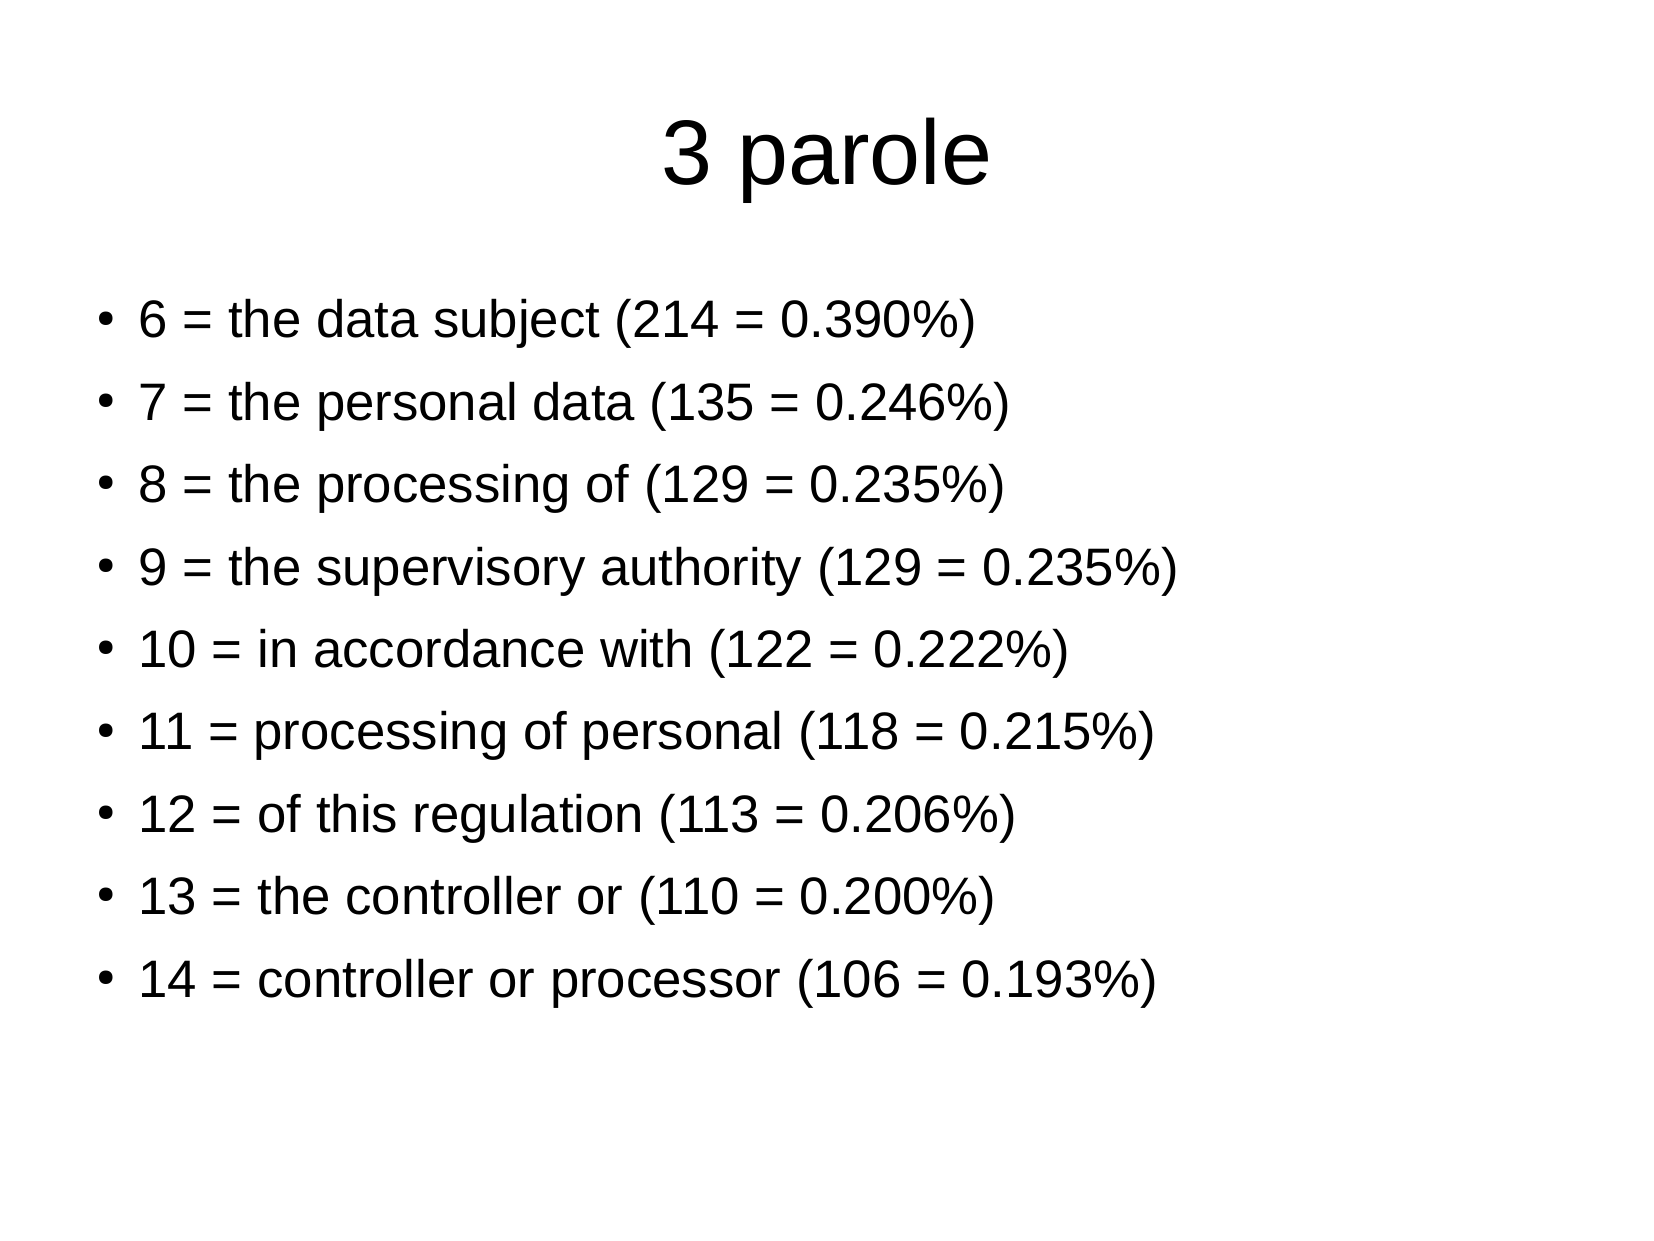

# 3 parole
6 = the data subject (214 = 0.390%)
7 = the personal data (135 = 0.246%)
8 = the processing of (129 = 0.235%)
9 = the supervisory authority (129 = 0.235%)
10 = in accordance with (122 = 0.222%)
11 = processing of personal (118 = 0.215%)
12 = of this regulation (113 = 0.206%)
13 = the controller or (110 = 0.200%)
14 = controller or processor (106 = 0.193%)